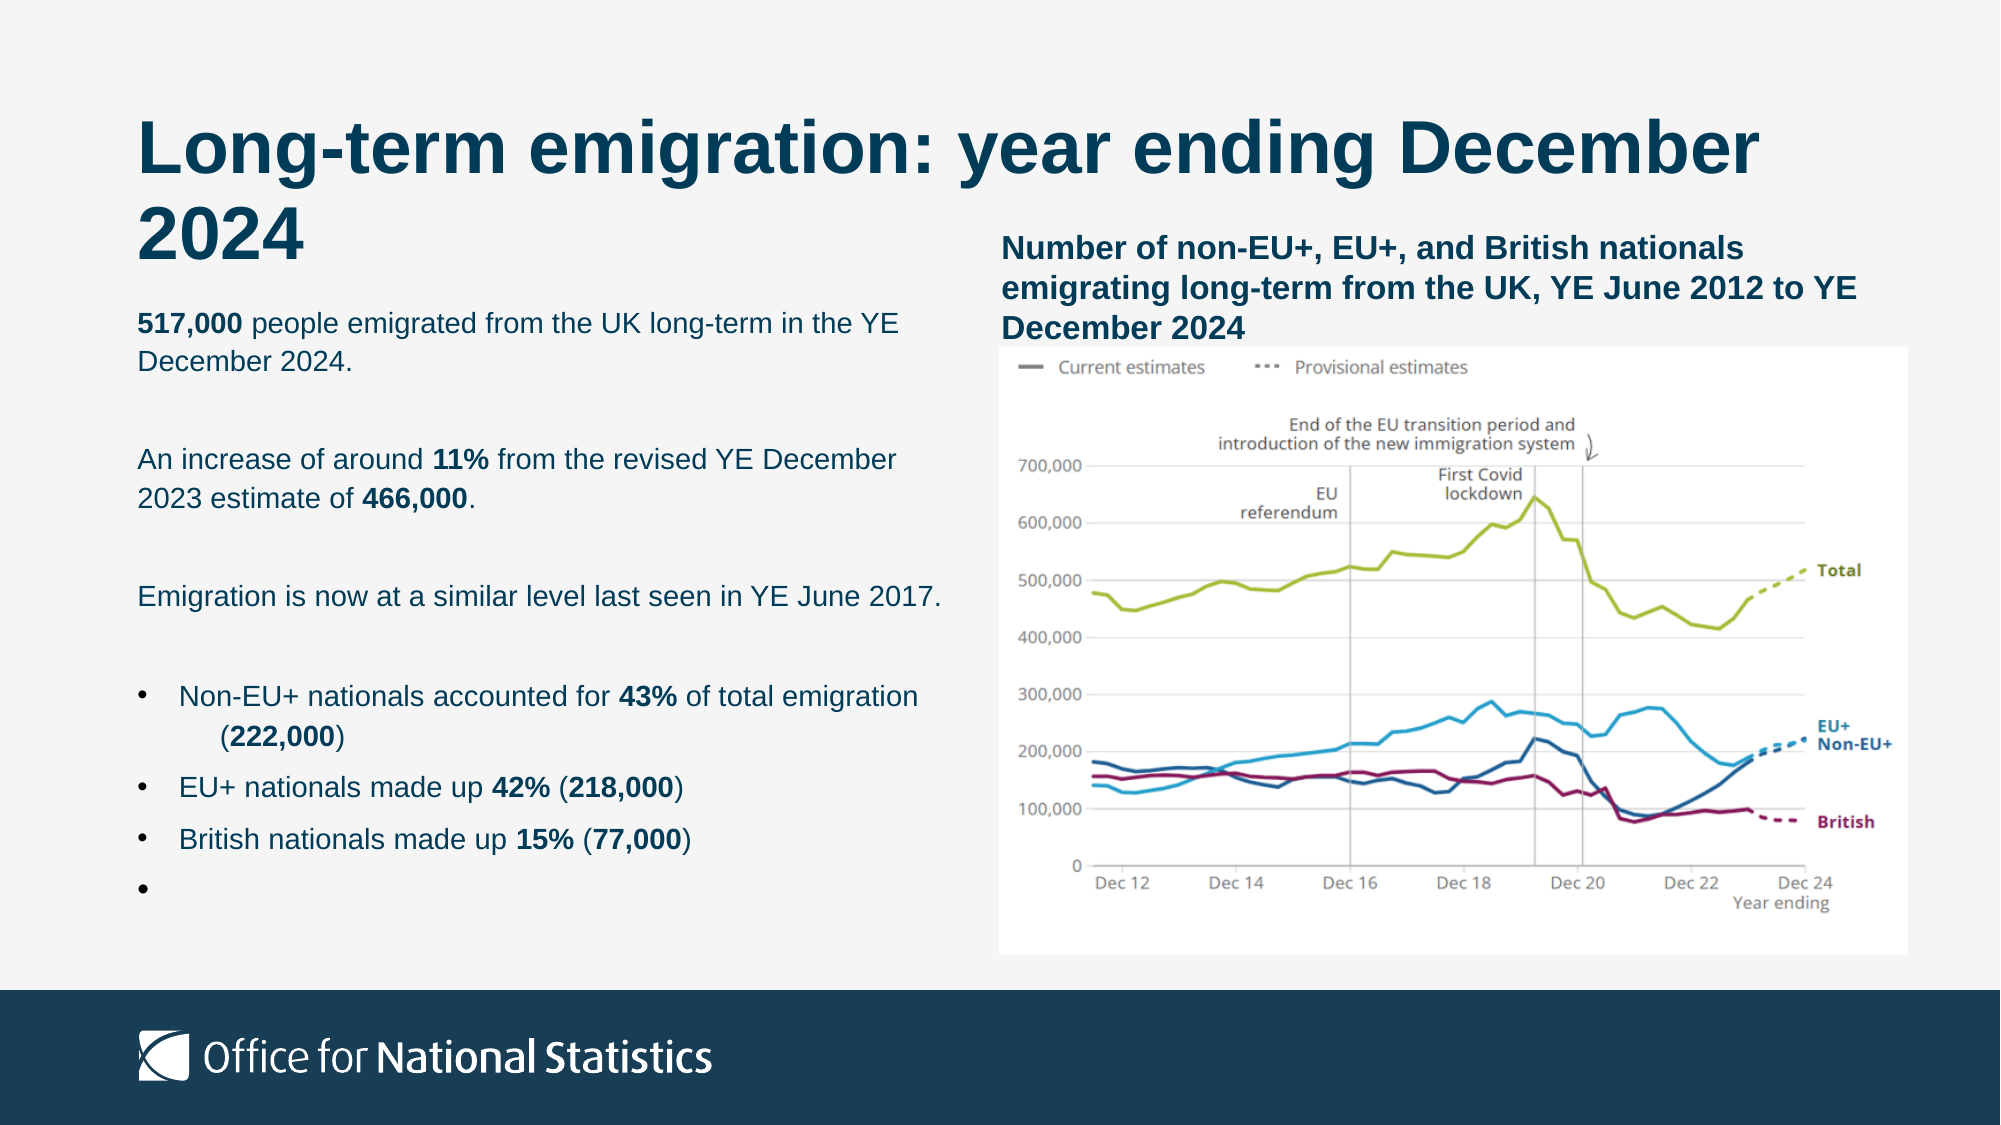

Long-term emigration: year ending December 2024
Number of non-EU+, EU+, and British nationals emigrating long-term from the UK, YE June 2012 to YE December 2024
# 517,000 people emigrated from the UK long-term in the YE December 2024.
An increase of around 11% from the revised YE December 2023 estimate of 466,000.
Emigration is now at a similar level last seen in YE June 2017.
Non-EU+ nationals accounted for 43% of total emigration (222,000)
EU+ nationals made up 42% (218,000)
British nationals made up 15% (77,000)